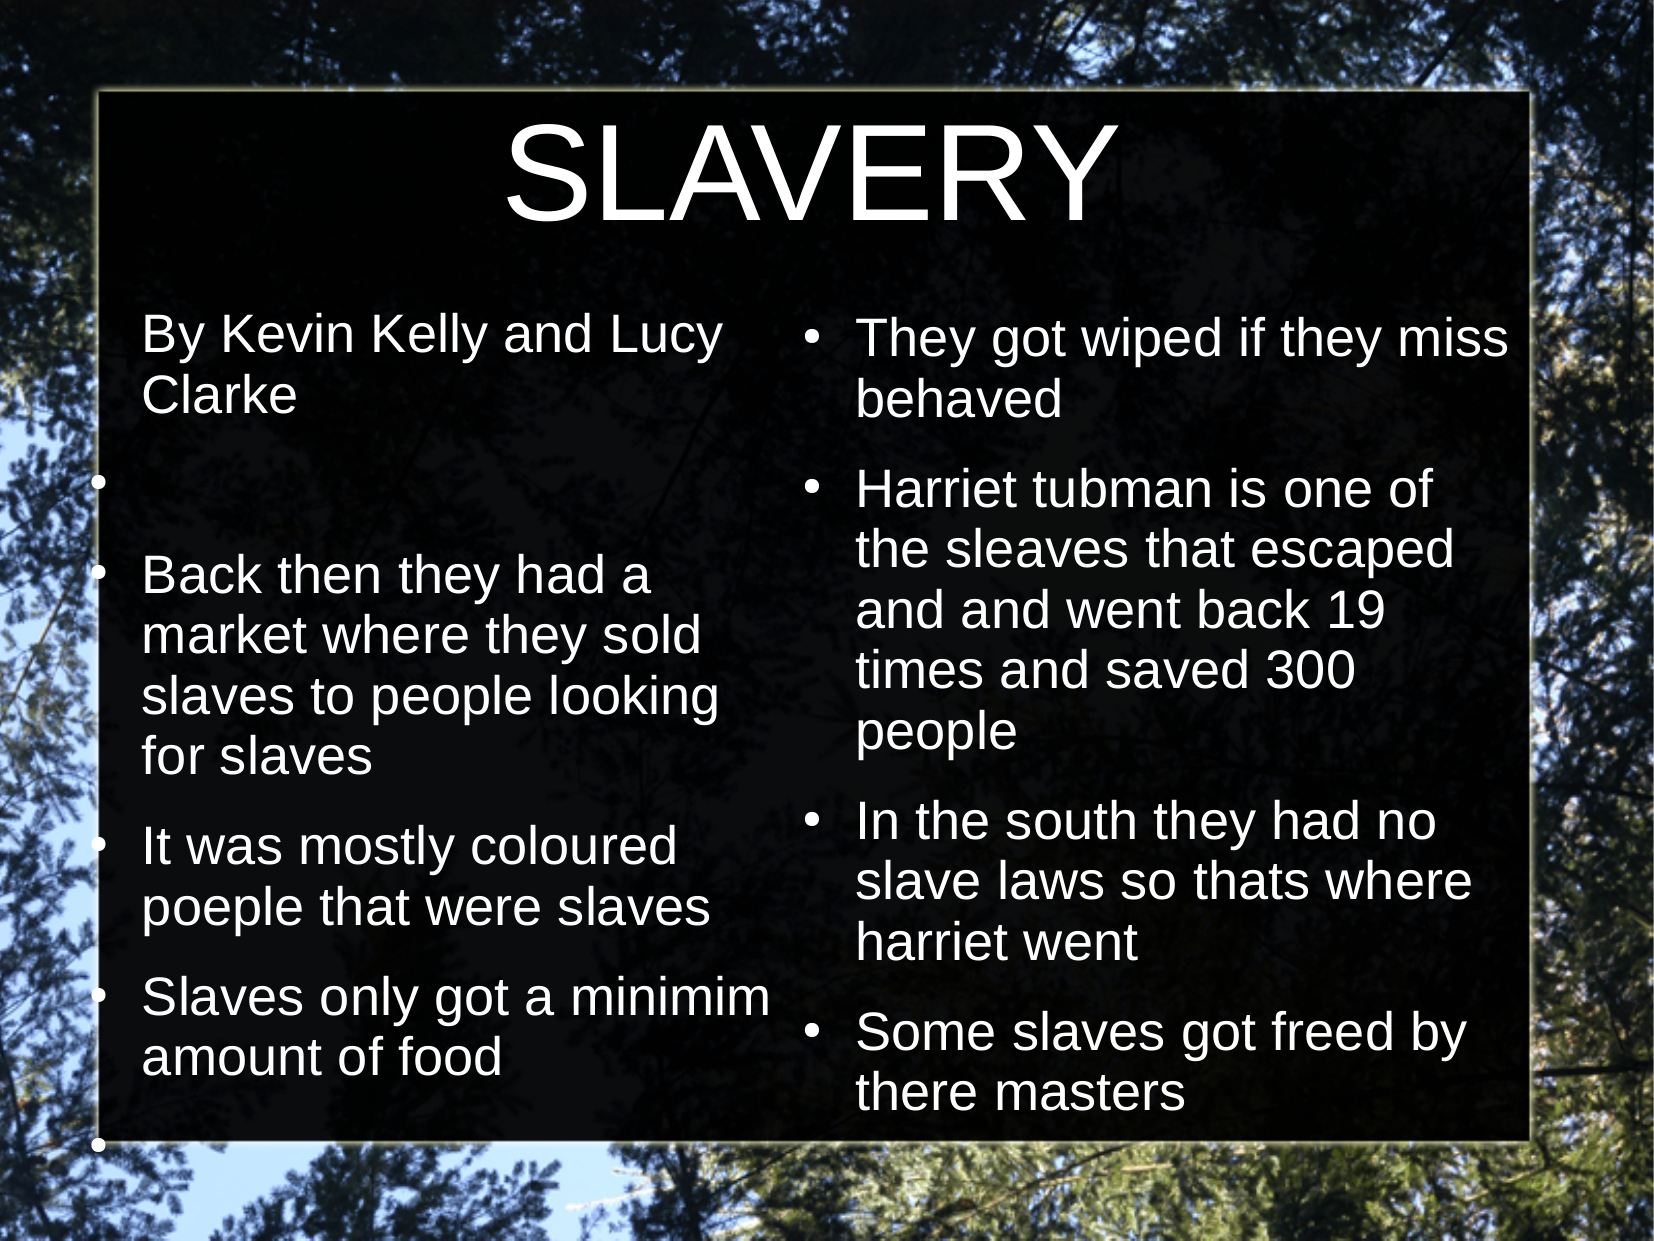

# SLAVERY
By Kevin Kelly and Lucy Clarke
Back then they had a market where they sold slaves to people looking for slaves
It was mostly coloured poeple that were slaves
Slaves only got a minimim amount of food
They got wiped if they miss behaved
Harriet tubman is one of the sleaves that escaped and and went back 19 times and saved 300 people
In the south they had no slave laws so thats where harriet went
Some slaves got freed by there masters